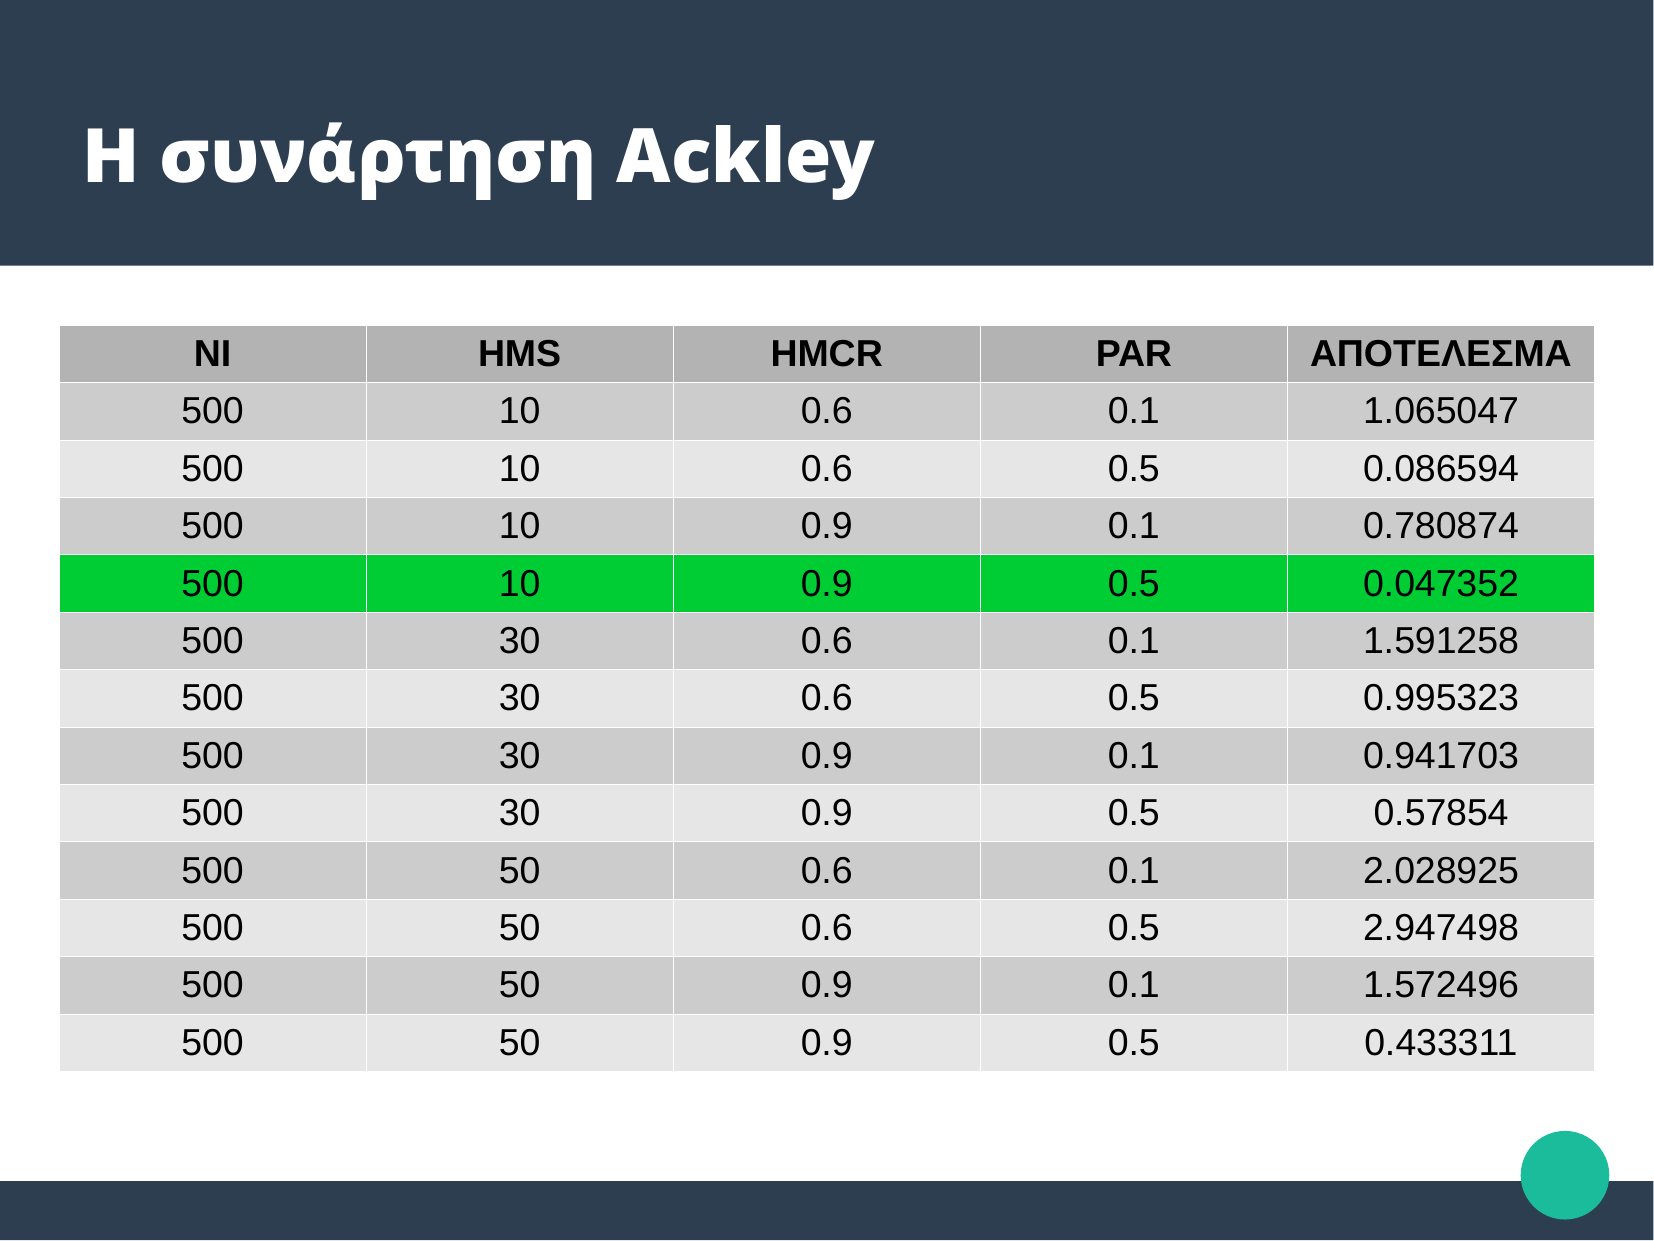

# Η συνάρτηση Ackley
| NI | HMS | HMCR | PAR | ΑΠΟΤΕΛΕΣΜΑ |
| --- | --- | --- | --- | --- |
| 500 | 10 | 0.6 | 0.1 | 1.065047 |
| 500 | 10 | 0.6 | 0.5 | 0.086594 |
| 500 | 10 | 0.9 | 0.1 | 0.780874 |
| 500 | 10 | 0.9 | 0.5 | 0.047352 |
| 500 | 30 | 0.6 | 0.1 | 1.591258 |
| 500 | 30 | 0.6 | 0.5 | 0.995323 |
| 500 | 30 | 0.9 | 0.1 | 0.941703 |
| 500 | 30 | 0.9 | 0.5 | 0.57854 |
| 500 | 50 | 0.6 | 0.1 | 2.028925 |
| 500 | 50 | 0.6 | 0.5 | 2.947498 |
| 500 | 50 | 0.9 | 0.1 | 1.572496 |
| 500 | 50 | 0.9 | 0.5 | 0.433311 |